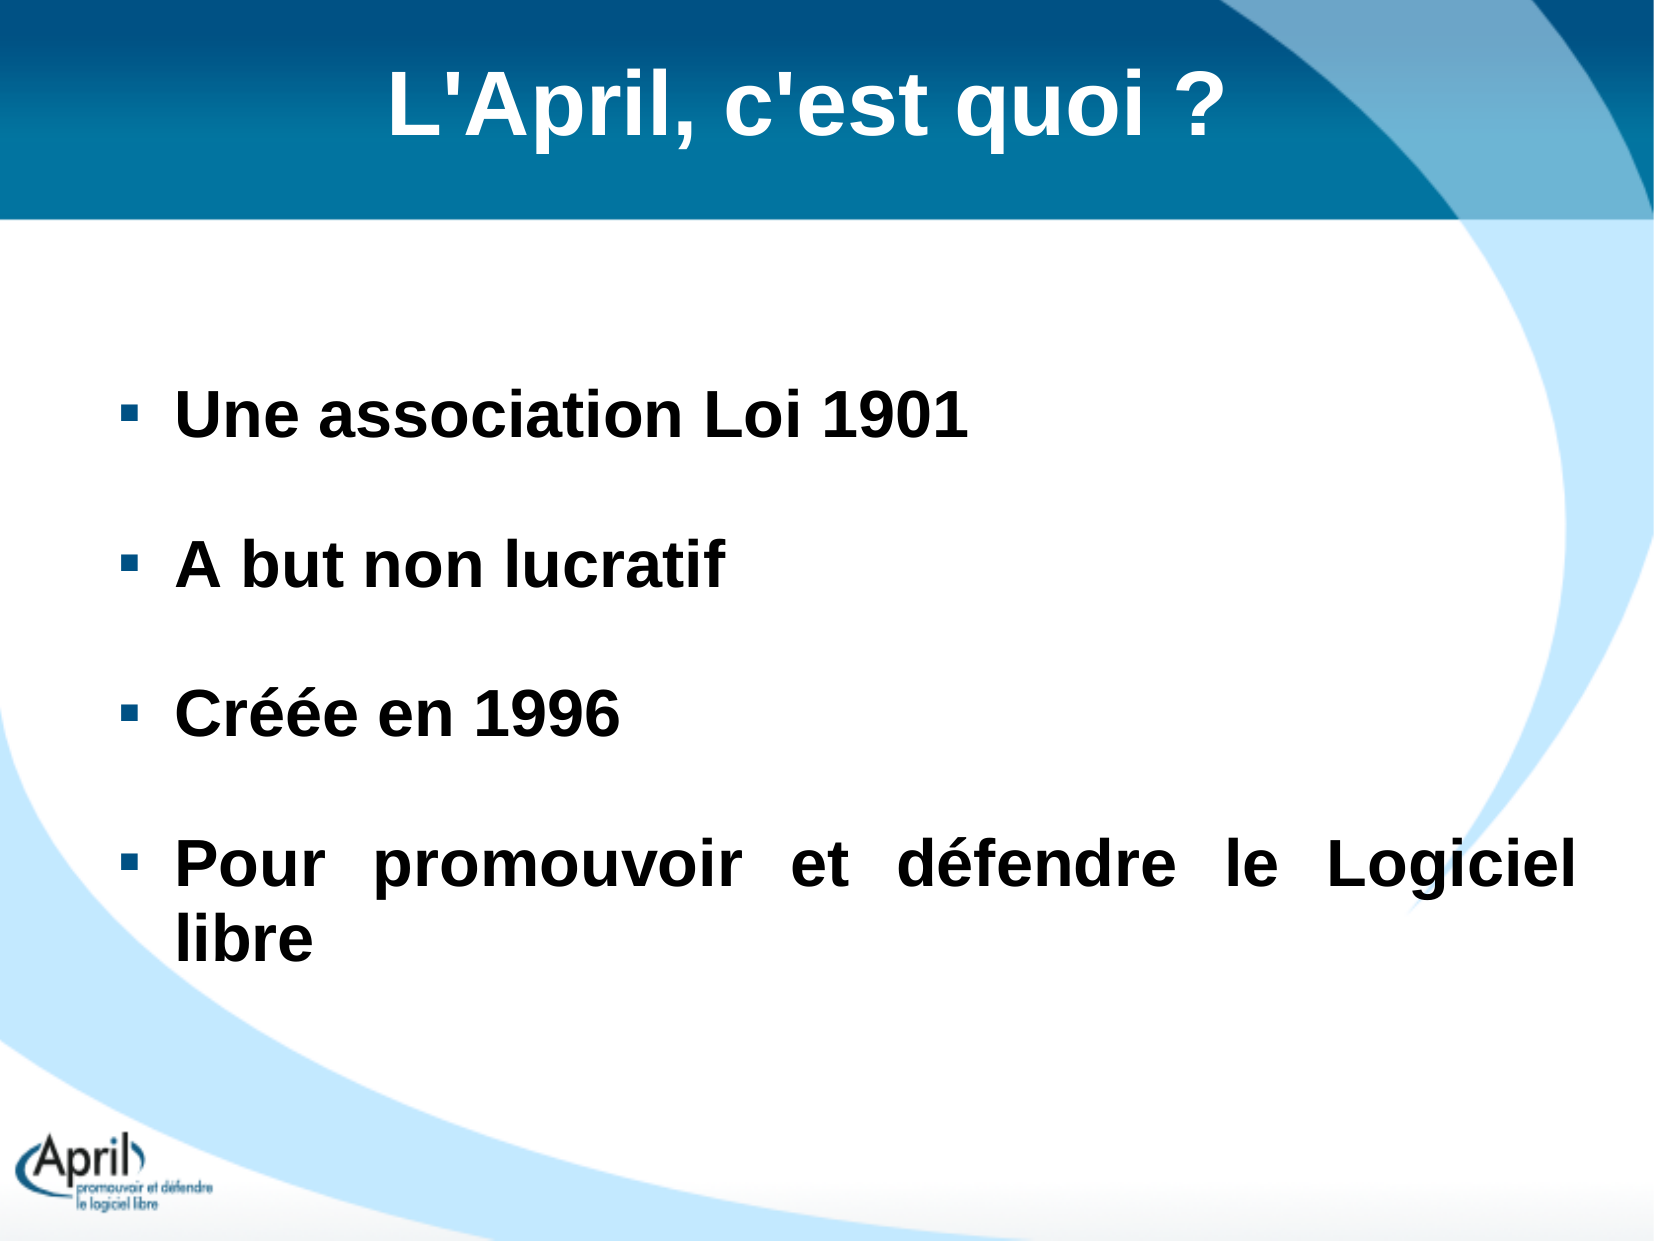

# L'April, c'est quoi ?
Une association Loi 1901
A but non lucratif
Créée en 1996
Pour promouvoir et défendre le Logiciel libre